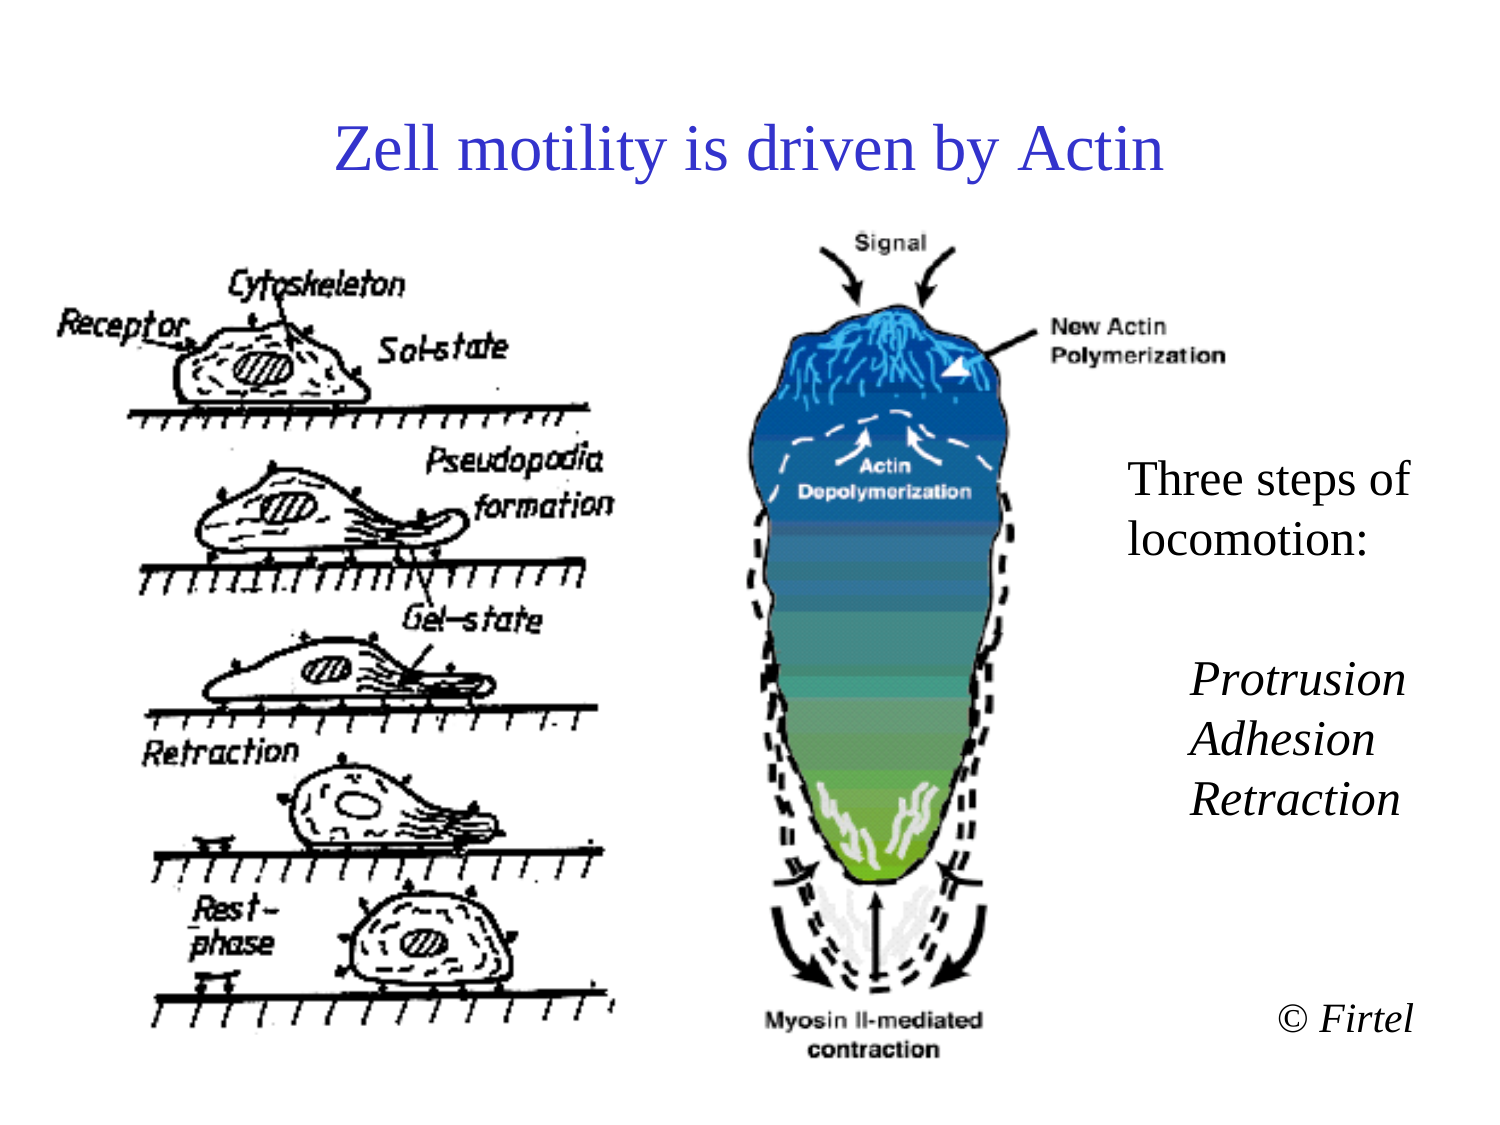

# Zell motility is driven by Actin
Three steps of locomotion:
Protrusion
Adhesion
Retraction
© Firtel